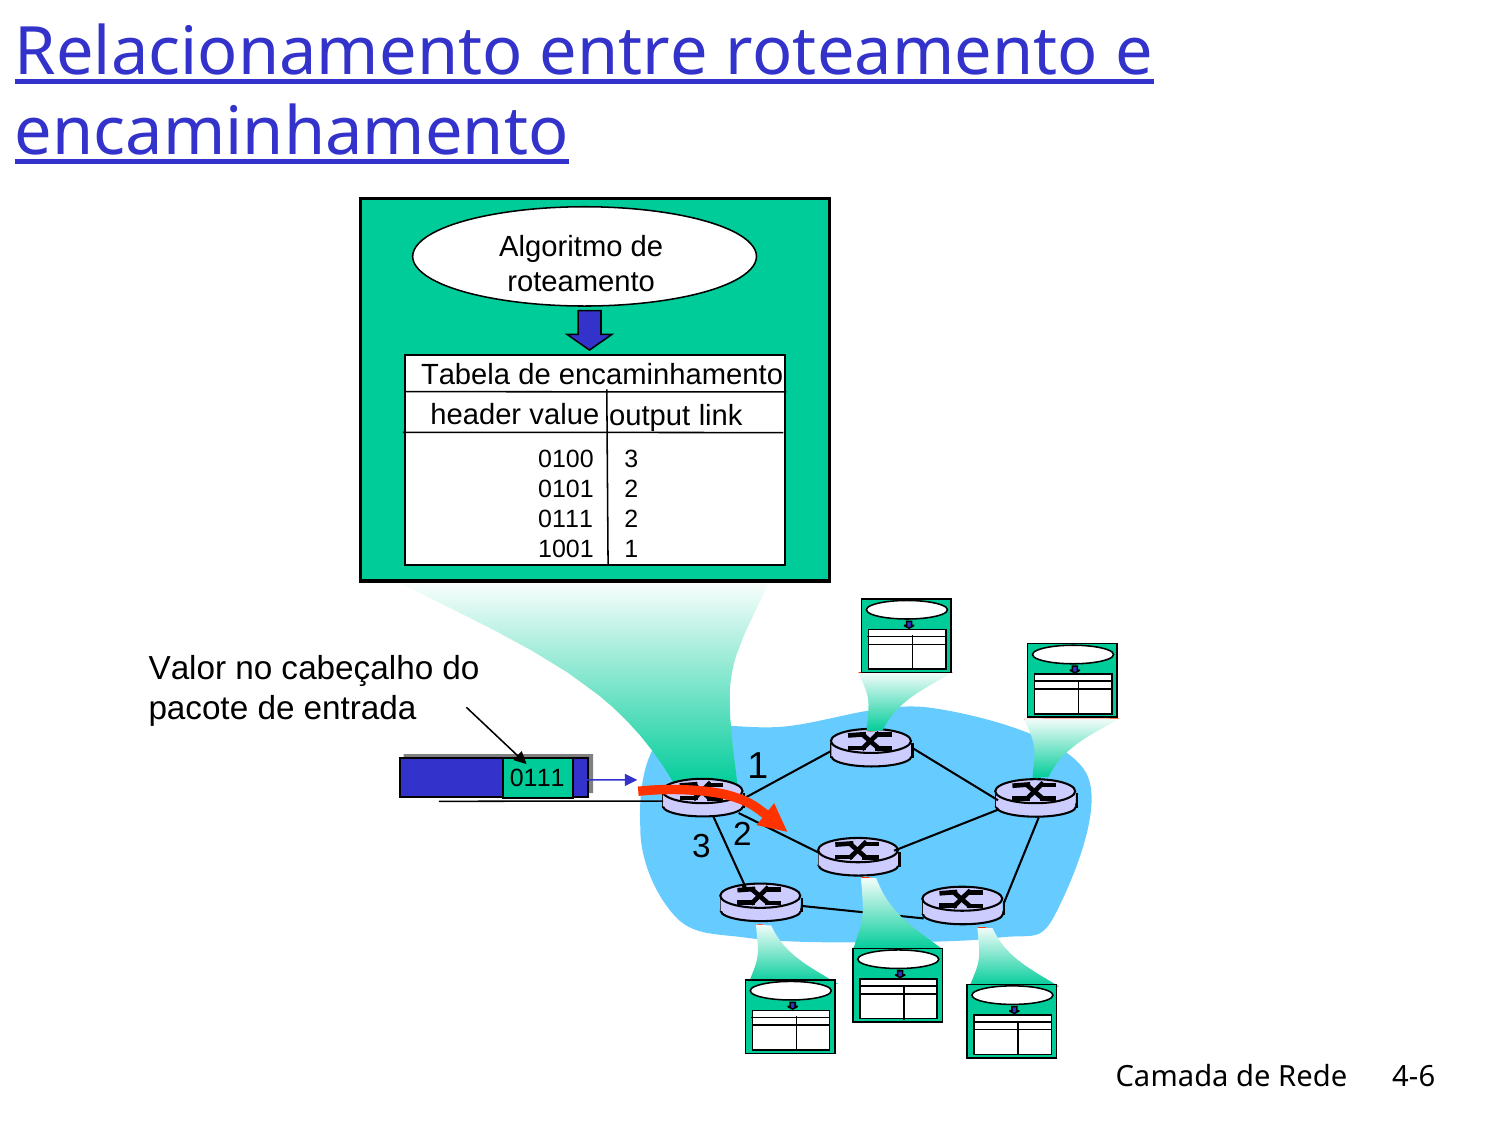

Relacionamento entre roteamento e
encaminhamento
Algoritmo de roteamento
Tabela de encaminhamento
header value
output link
0100
0101
0111
1001
3
2
2
1
Valor no cabeçalho do pacote de entrada
1
0111
2
3
Camada de Rede